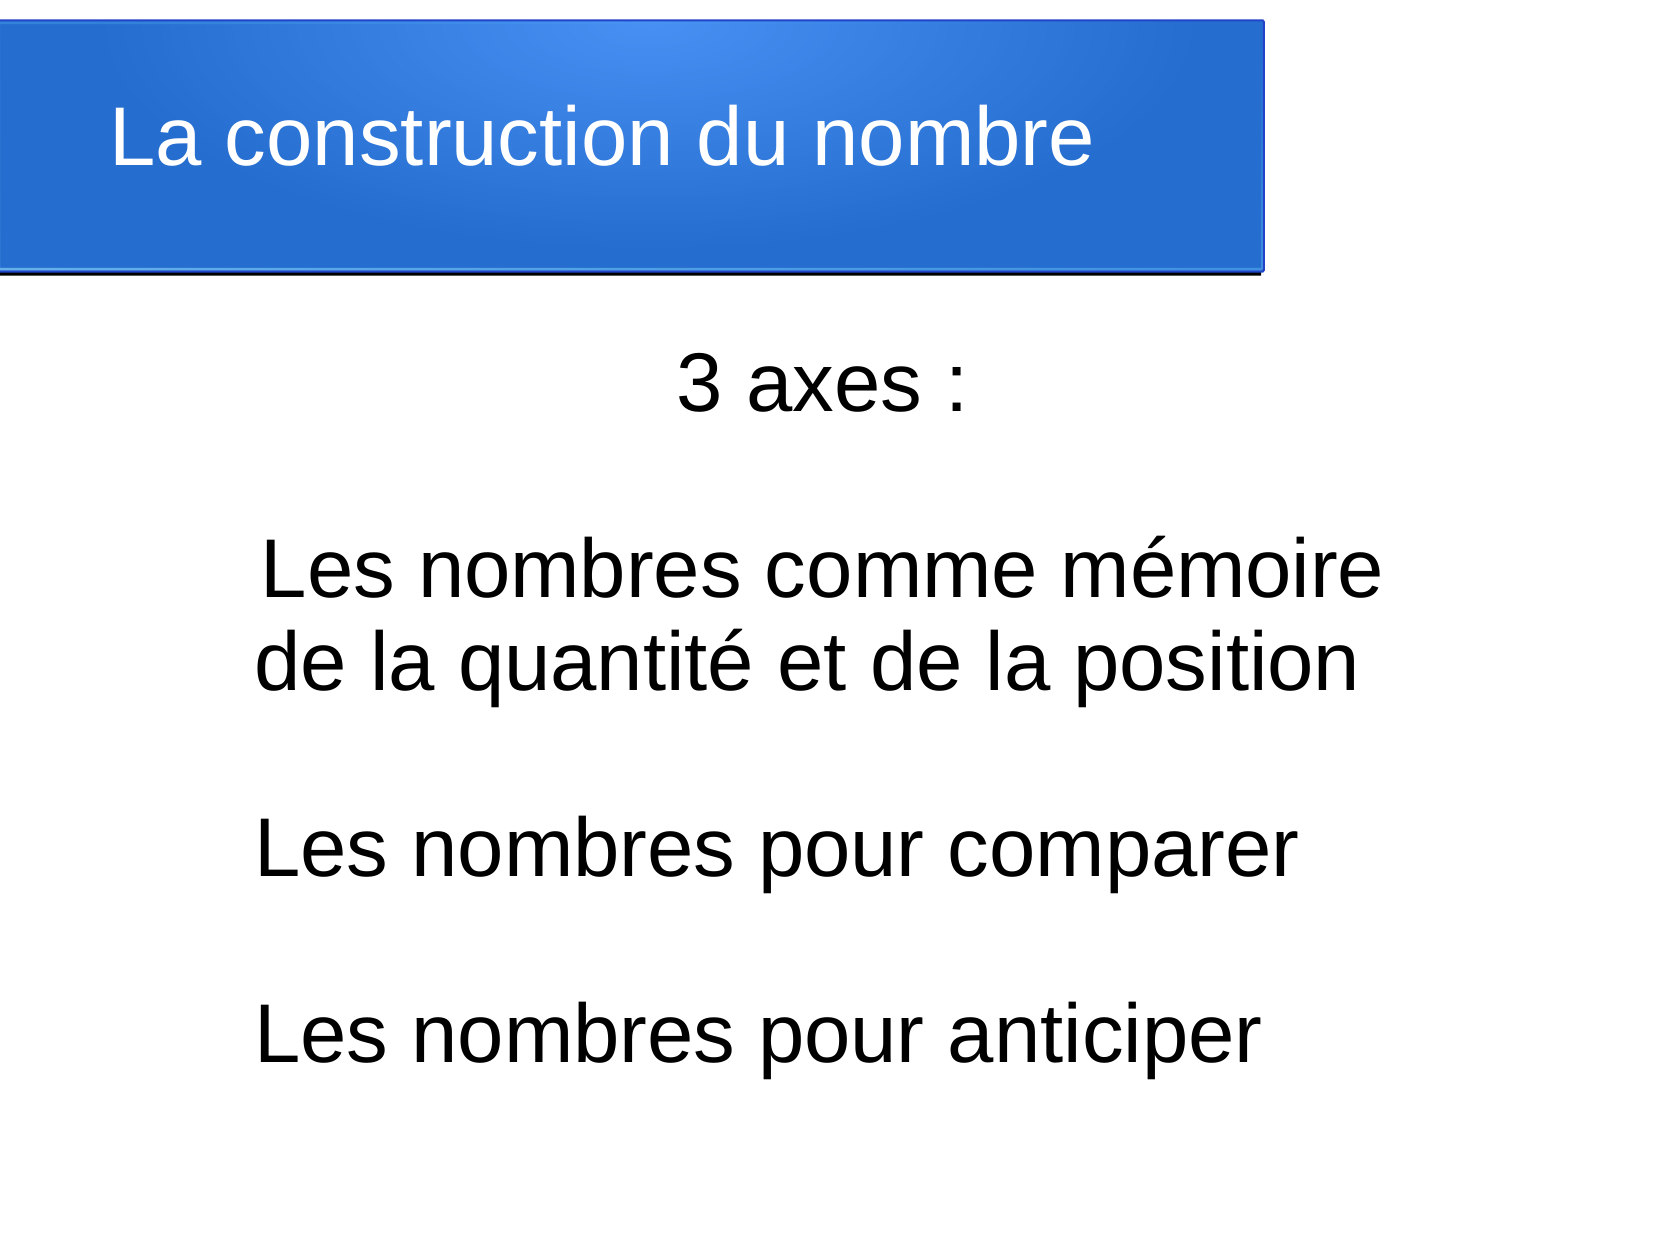

La construction du nombre
# 3 axes :
Les nombres comme mémoire de la quantité et de la position
Les nombres pour comparer
Les nombres pour anticiper